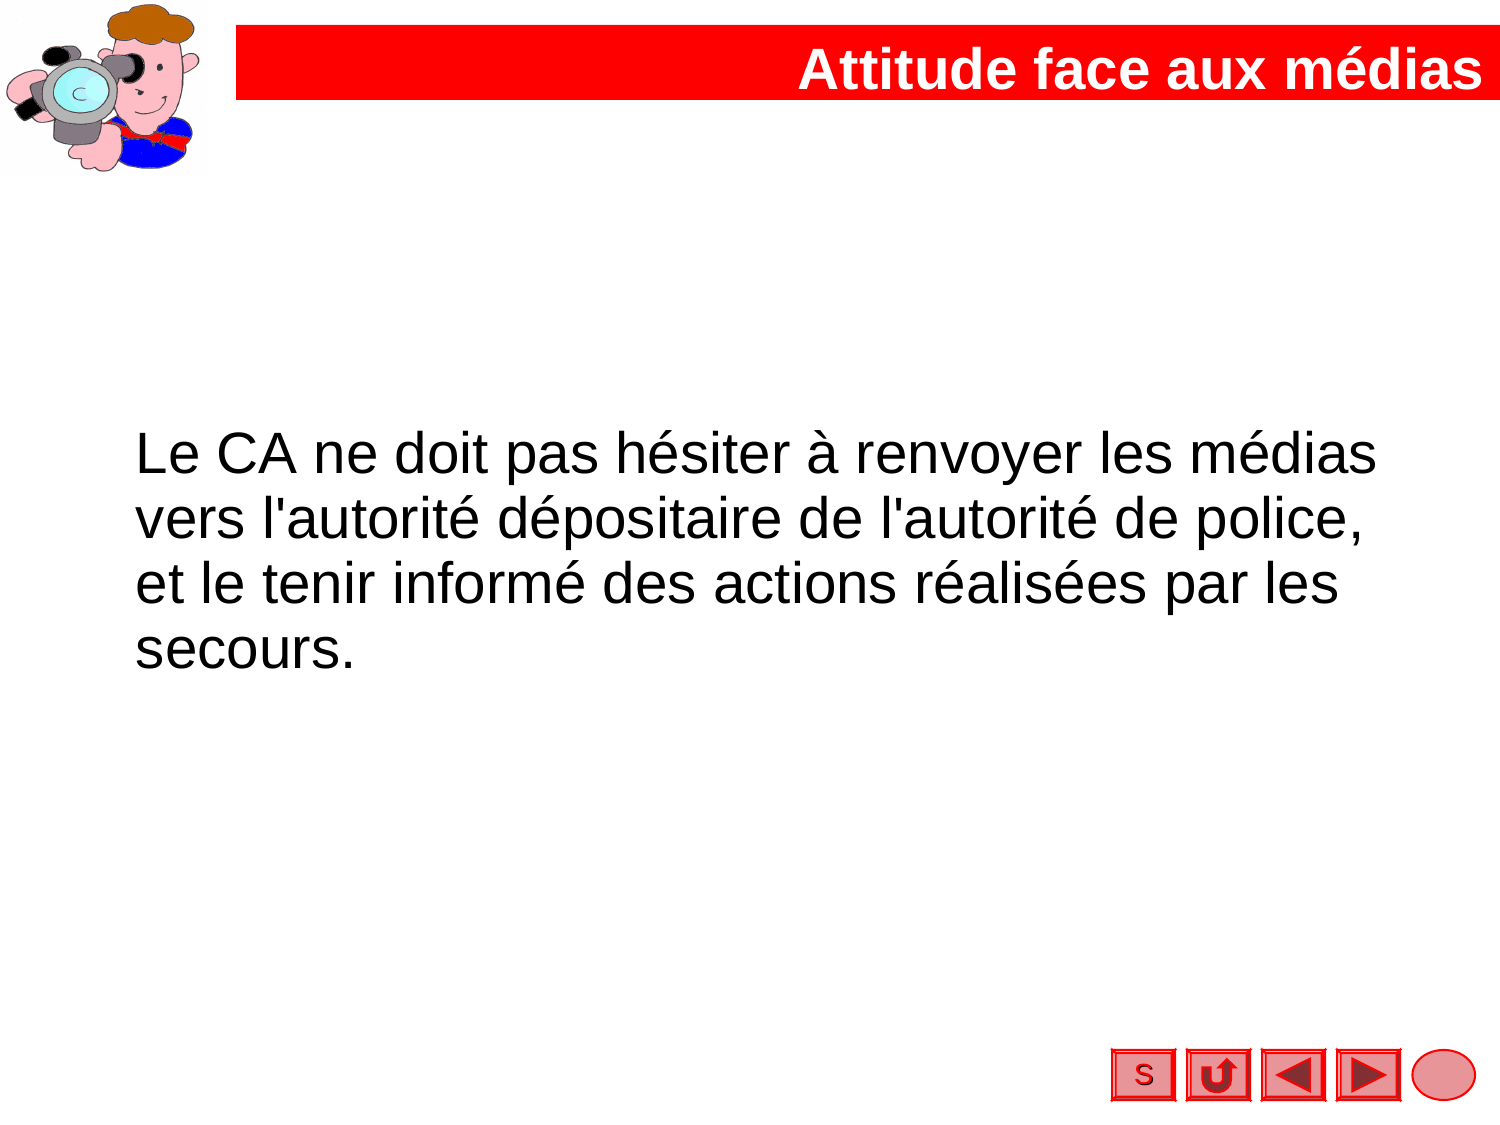

Attitude face aux médias
Le CA ne doit pas hésiter à renvoyer les médias vers l'autorité dépositaire de l'autorité de police, et le tenir informé des actions réalisées par les secours.